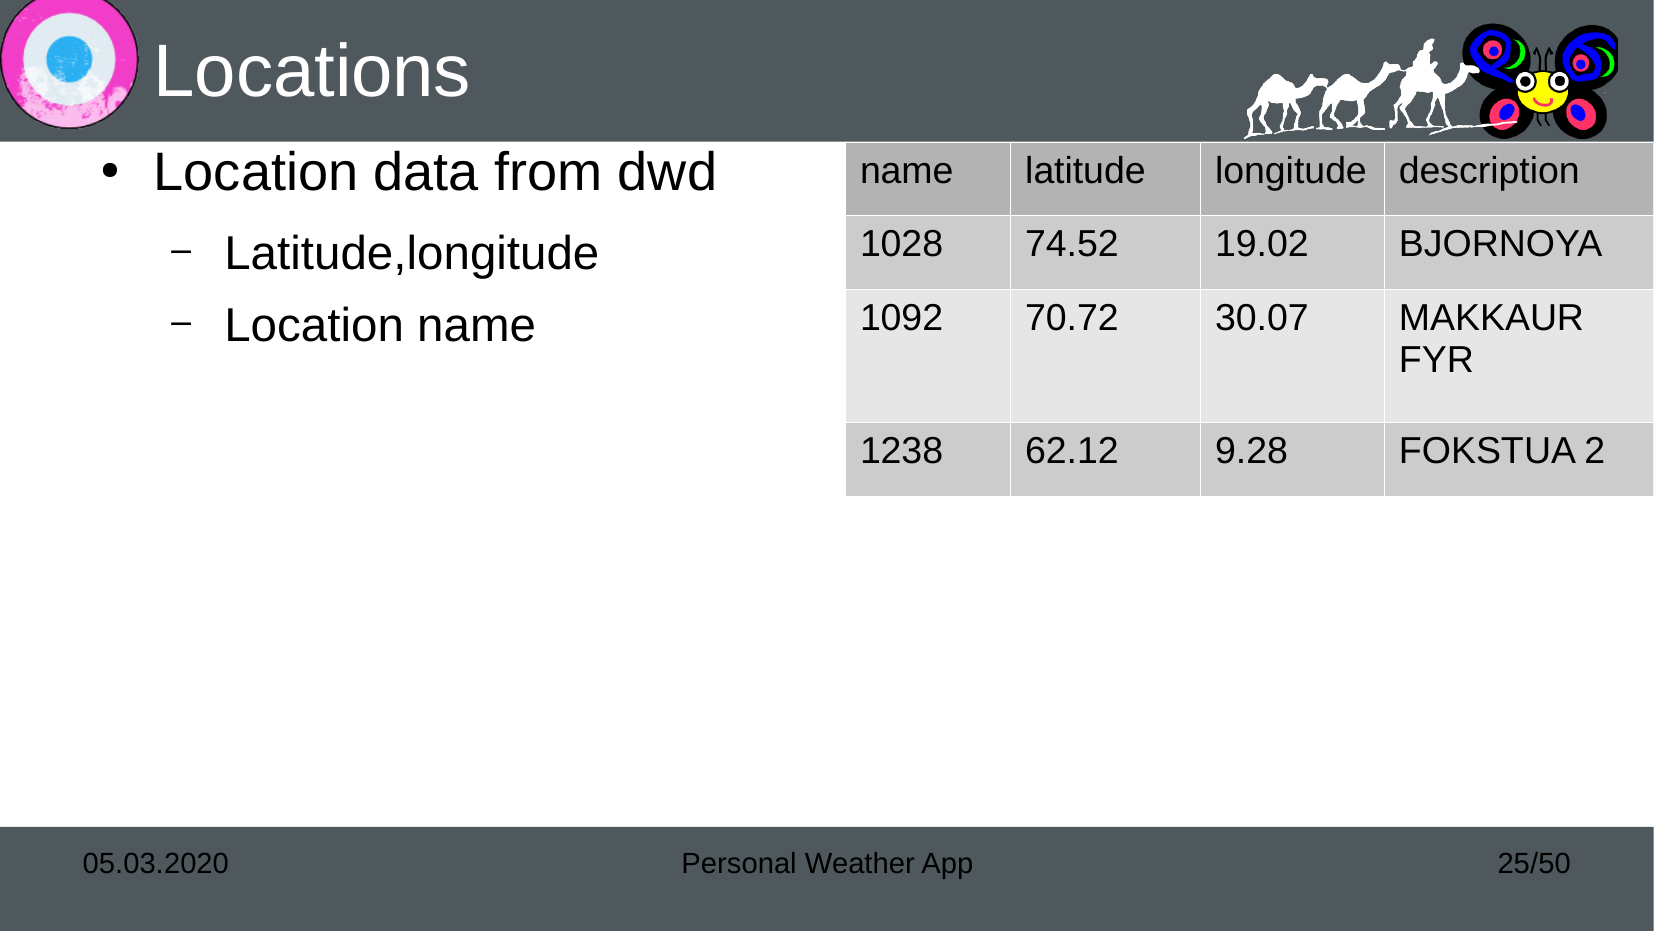

# Locations
Location data from dwd
Latitude,longitude
Location name
| name | latitude | longitude | description |
| --- | --- | --- | --- |
| 1028 | 74.52 | 19.02 | BJORNOYA |
| 1092 | 70.72 | 30.07 | MAKKAUR FYR |
| 1238 | 62.12 | 9.28 | FOKSTUA 2 |
08. März 2019
25